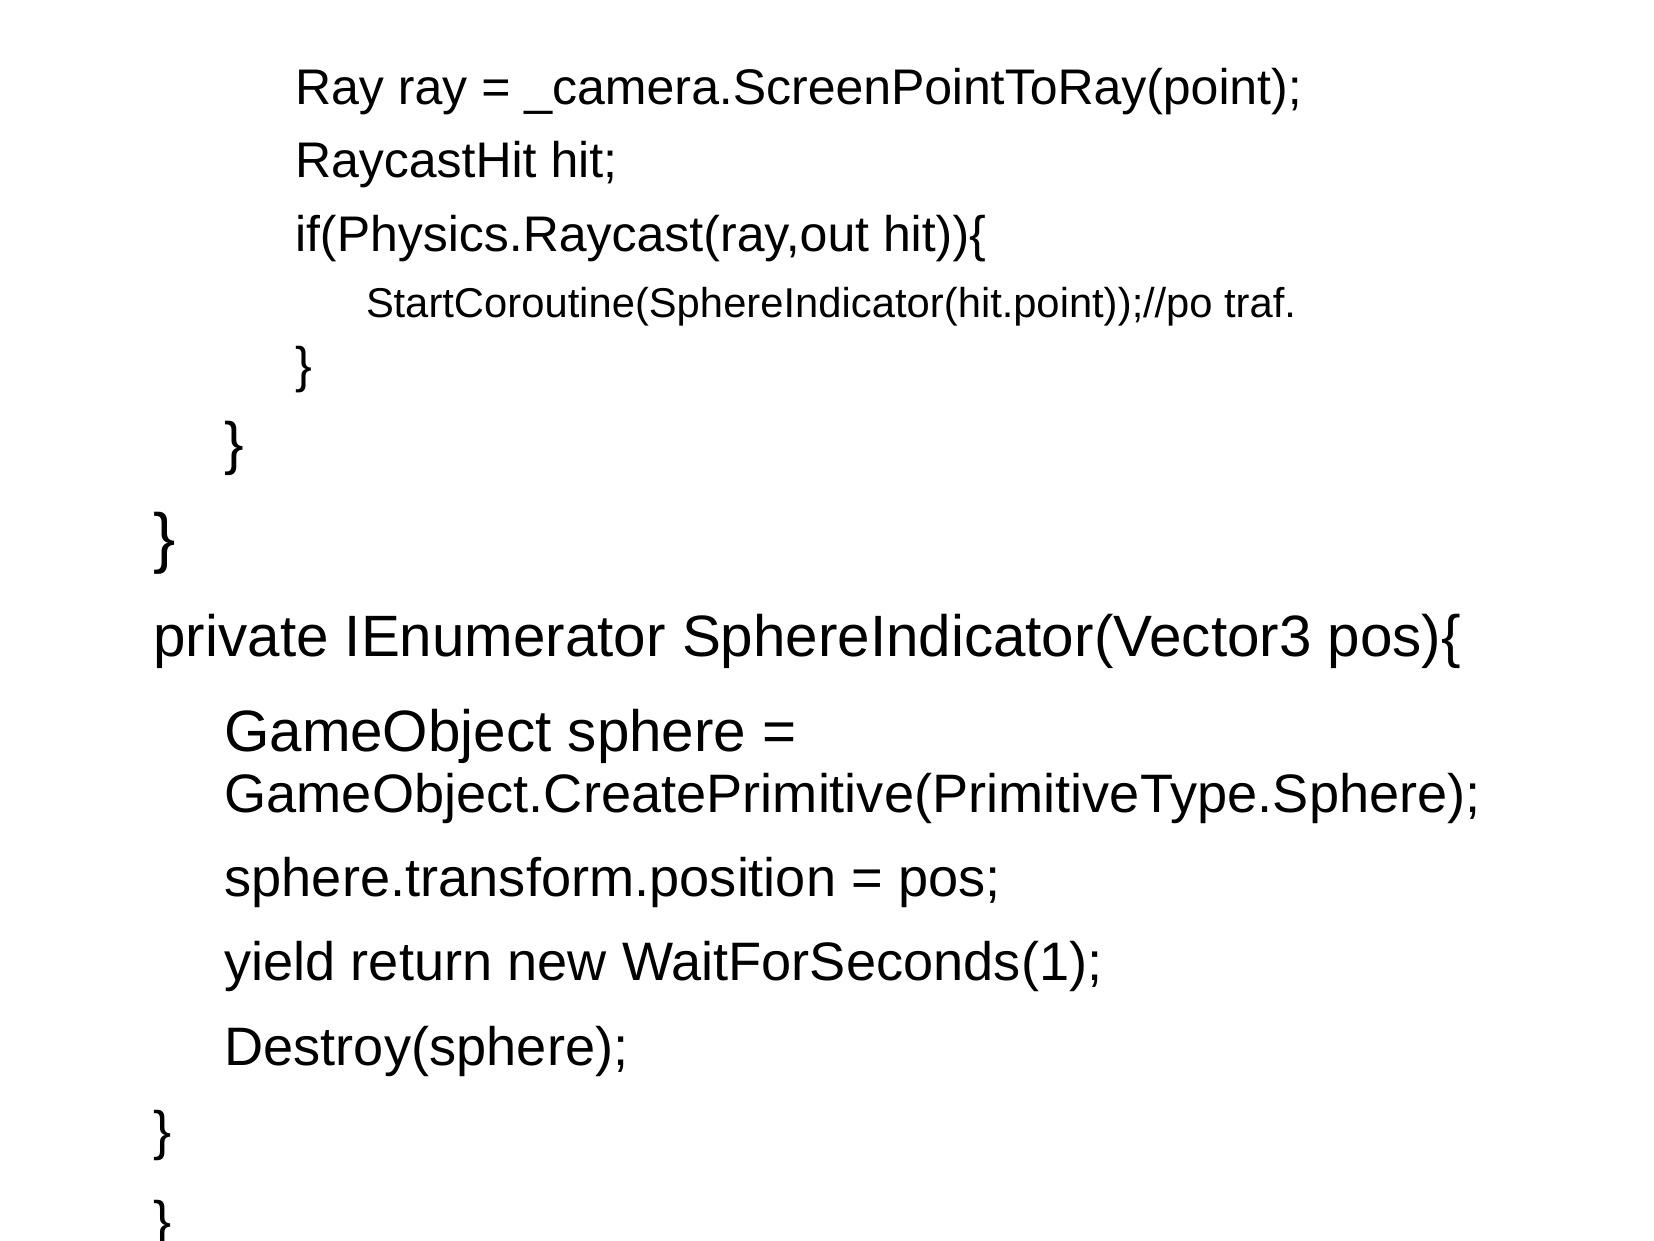

# Ray ray = _camera.ScreenPointToRay(point);
RaycastHit hit;
if(Physics.Raycast(ray,out hit)){
StartCoroutine(SphereIndicator(hit.point));//po traf.
}
}
}
private IEnumerator SphereIndicator(Vector3 pos){
GameObject sphere = GameObject.CreatePrimitive(PrimitiveType.Sphere);
sphere.transform.position = pos;
yield return new WaitForSeconds(1);
Destroy(sphere);
}
}